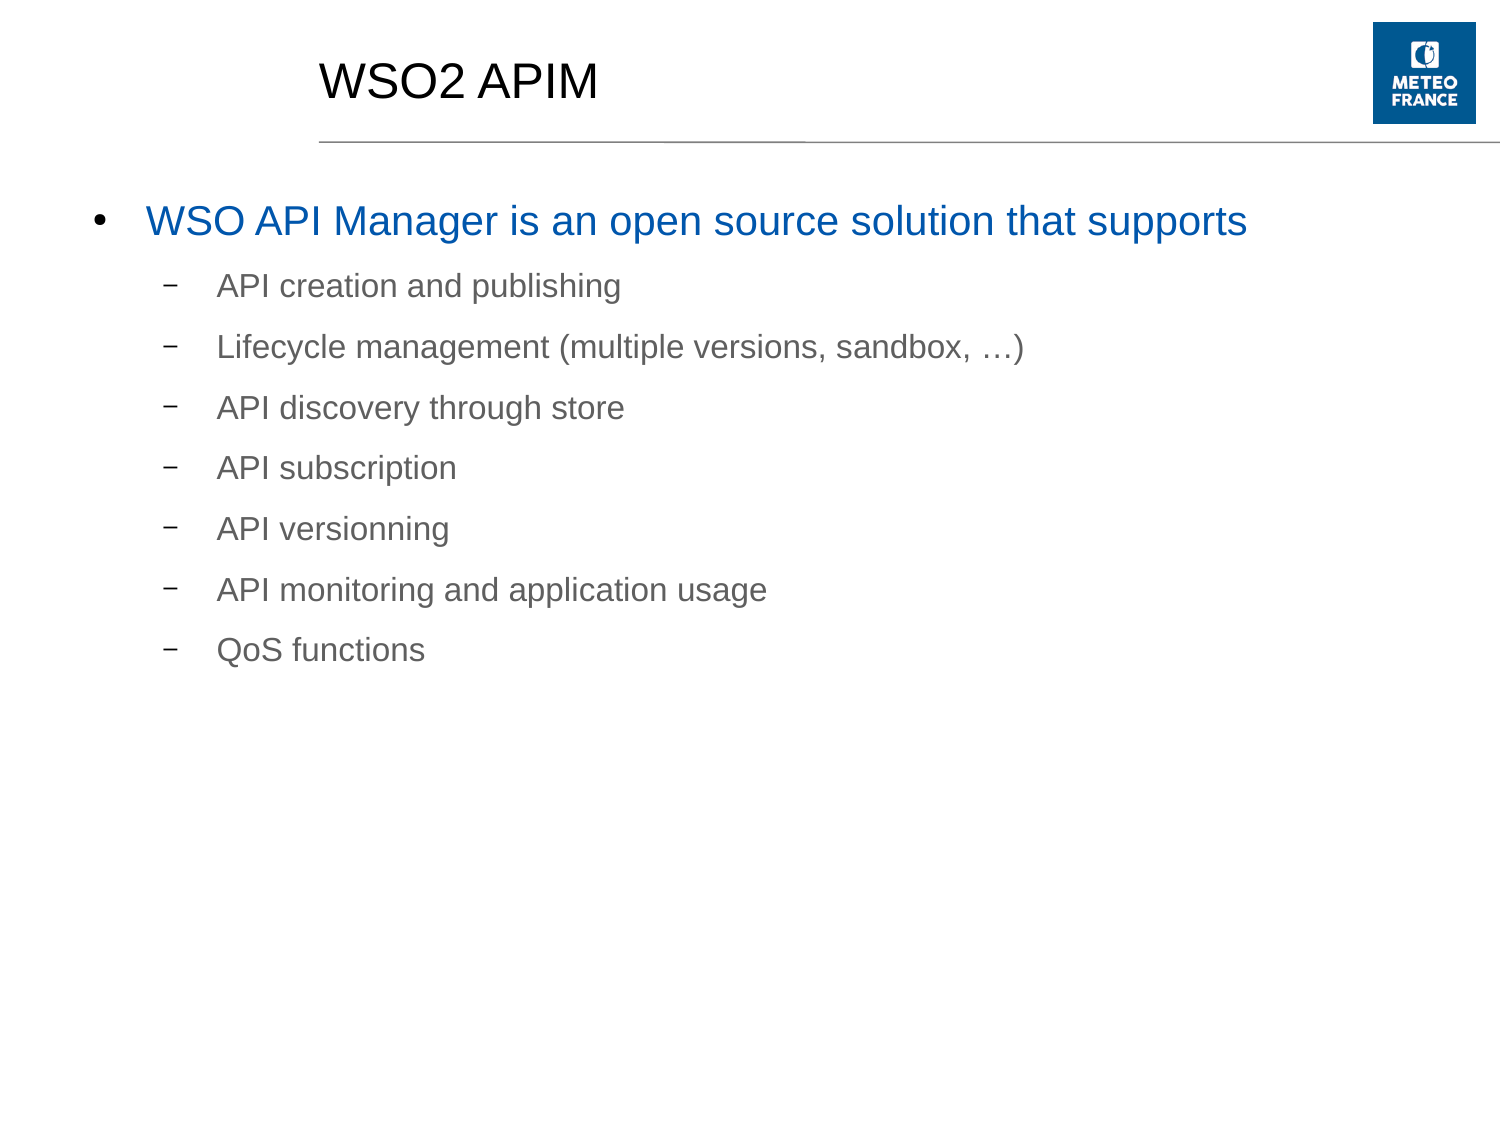

# WSO2 APIM
WSO API Manager is an open source solution that supports
API creation and publishing
Lifecycle management (multiple versions, sandbox, …)
API discovery through store
API subscription
API versionning
API monitoring and application usage
QoS functions